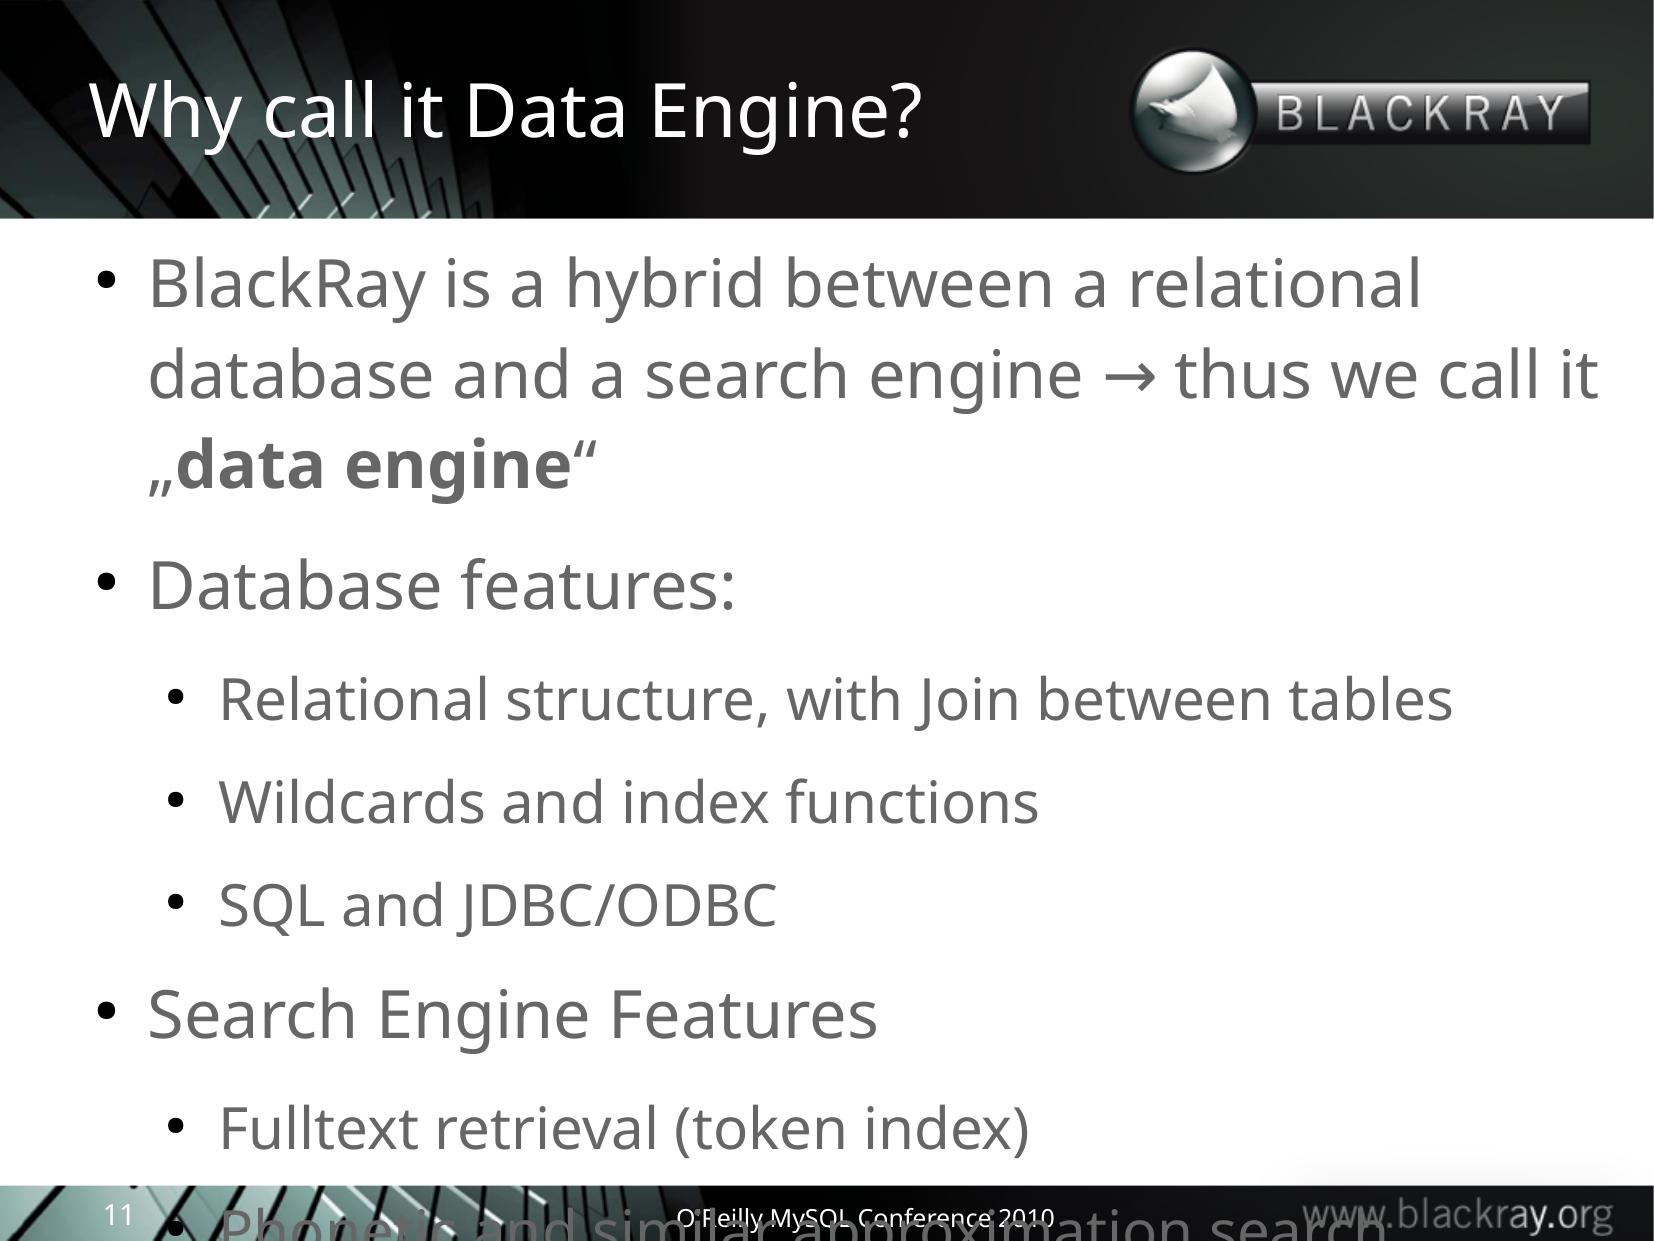

# Why call it Data Engine?
BlackRay is a hybrid between a relational database and a search engine → thus we call it „data engine“
Database features:
Relational structure, with Join between tables
Wildcards and index functions
SQL and JDBC/ODBC
Search Engine Features
Fulltext retrieval (token index)
Phonetic and similar approximation search
Extremely low latency